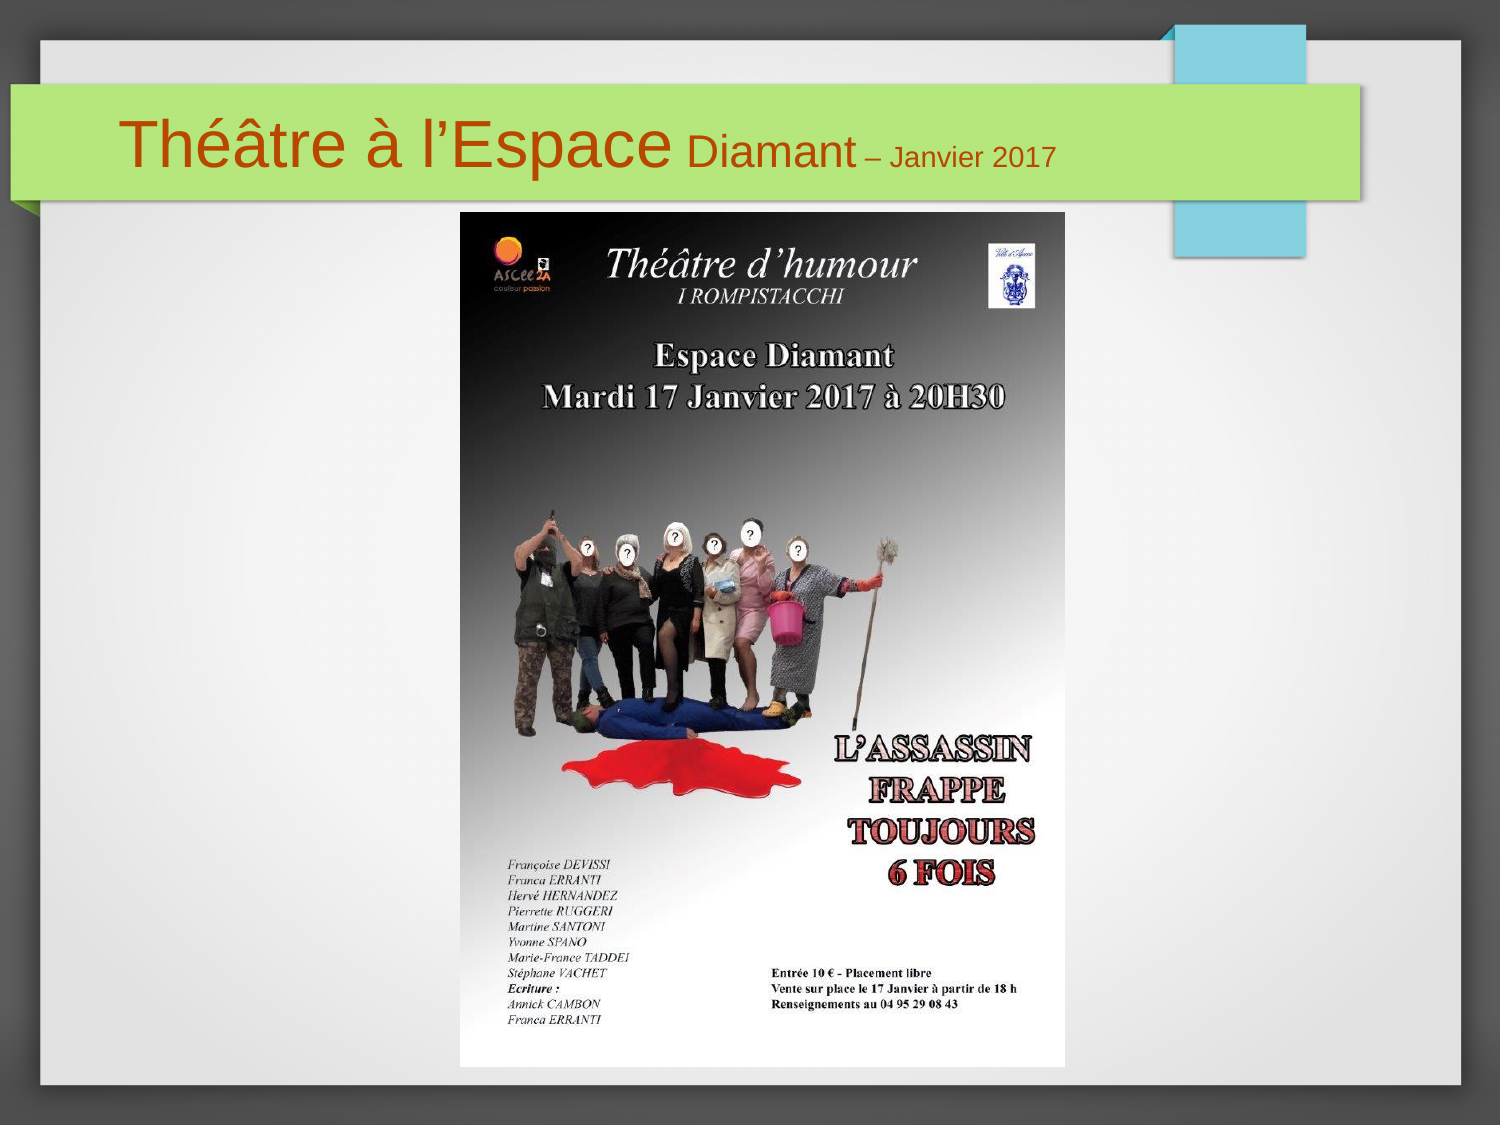

# Théâtre à l’Espace Diamant – Janvier 2017